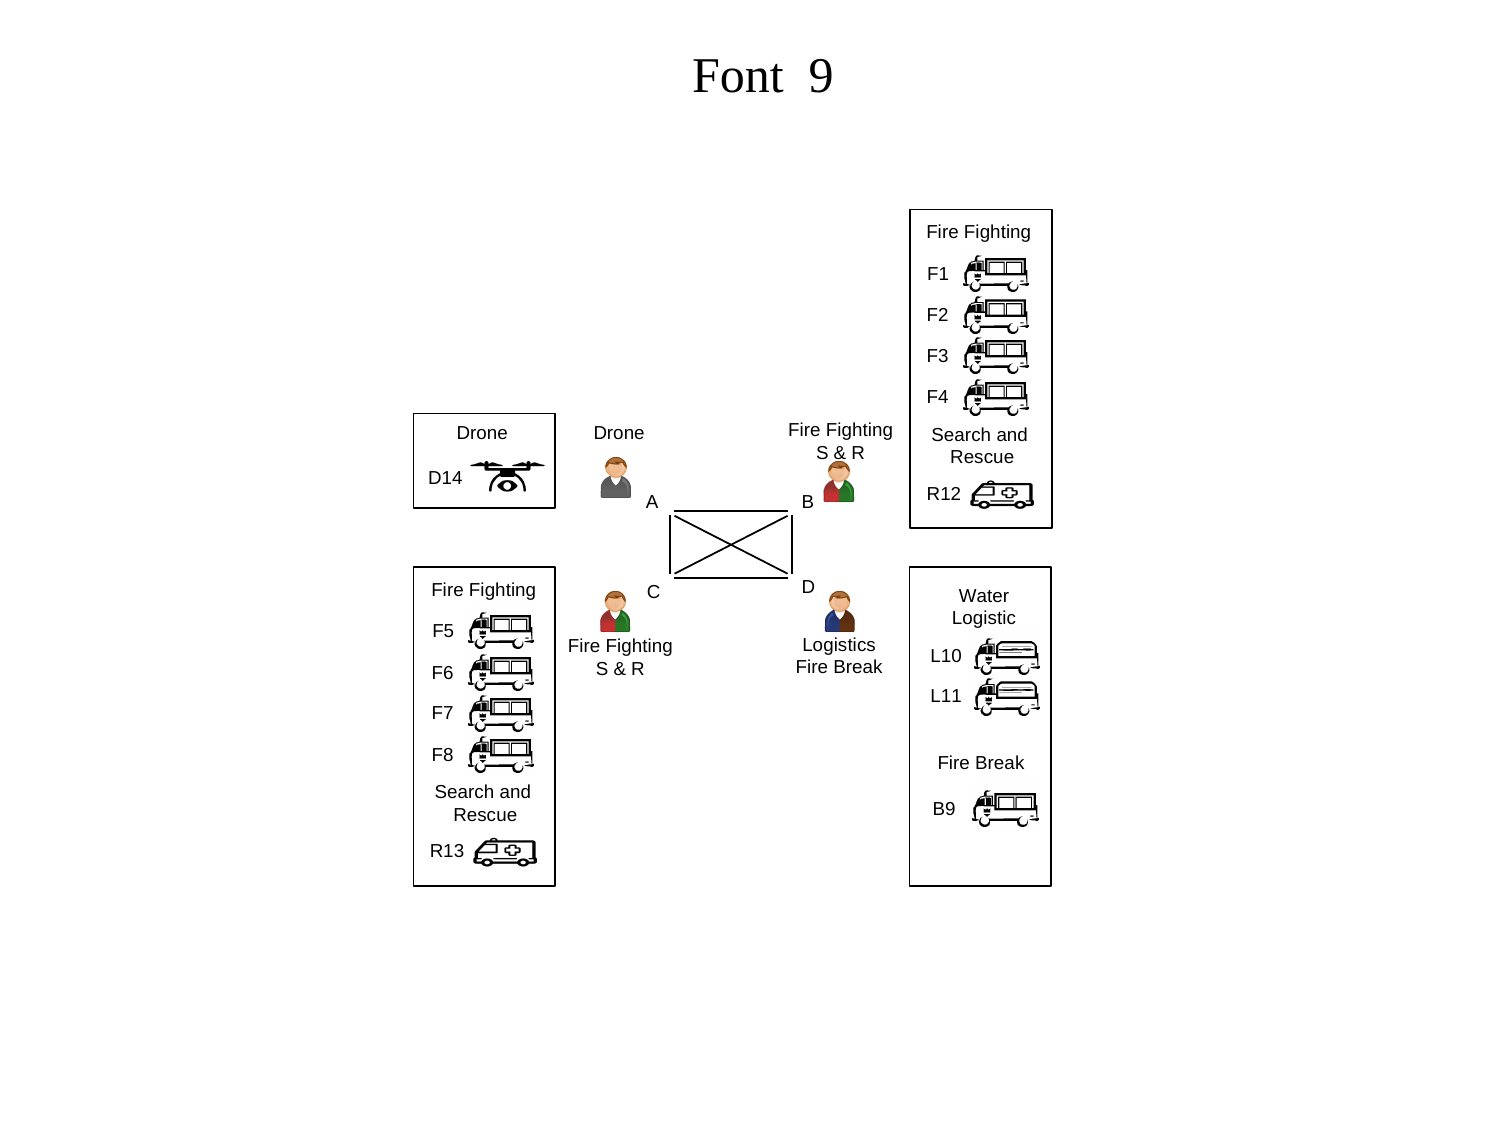

Font 9
Fire Fighting
F1
F2
F3
F4
Search and
Rescue
R12
Fire Fighting
S & R
Drone
D14
Drone
A
B
Fire Fighting
F5
F6
F7
F8
Search and
Rescue
R13
D
Water
Logistic
L10
L11
Fire Break
B9
C
Logistics
Fire Break
Fire Fighting
S & R